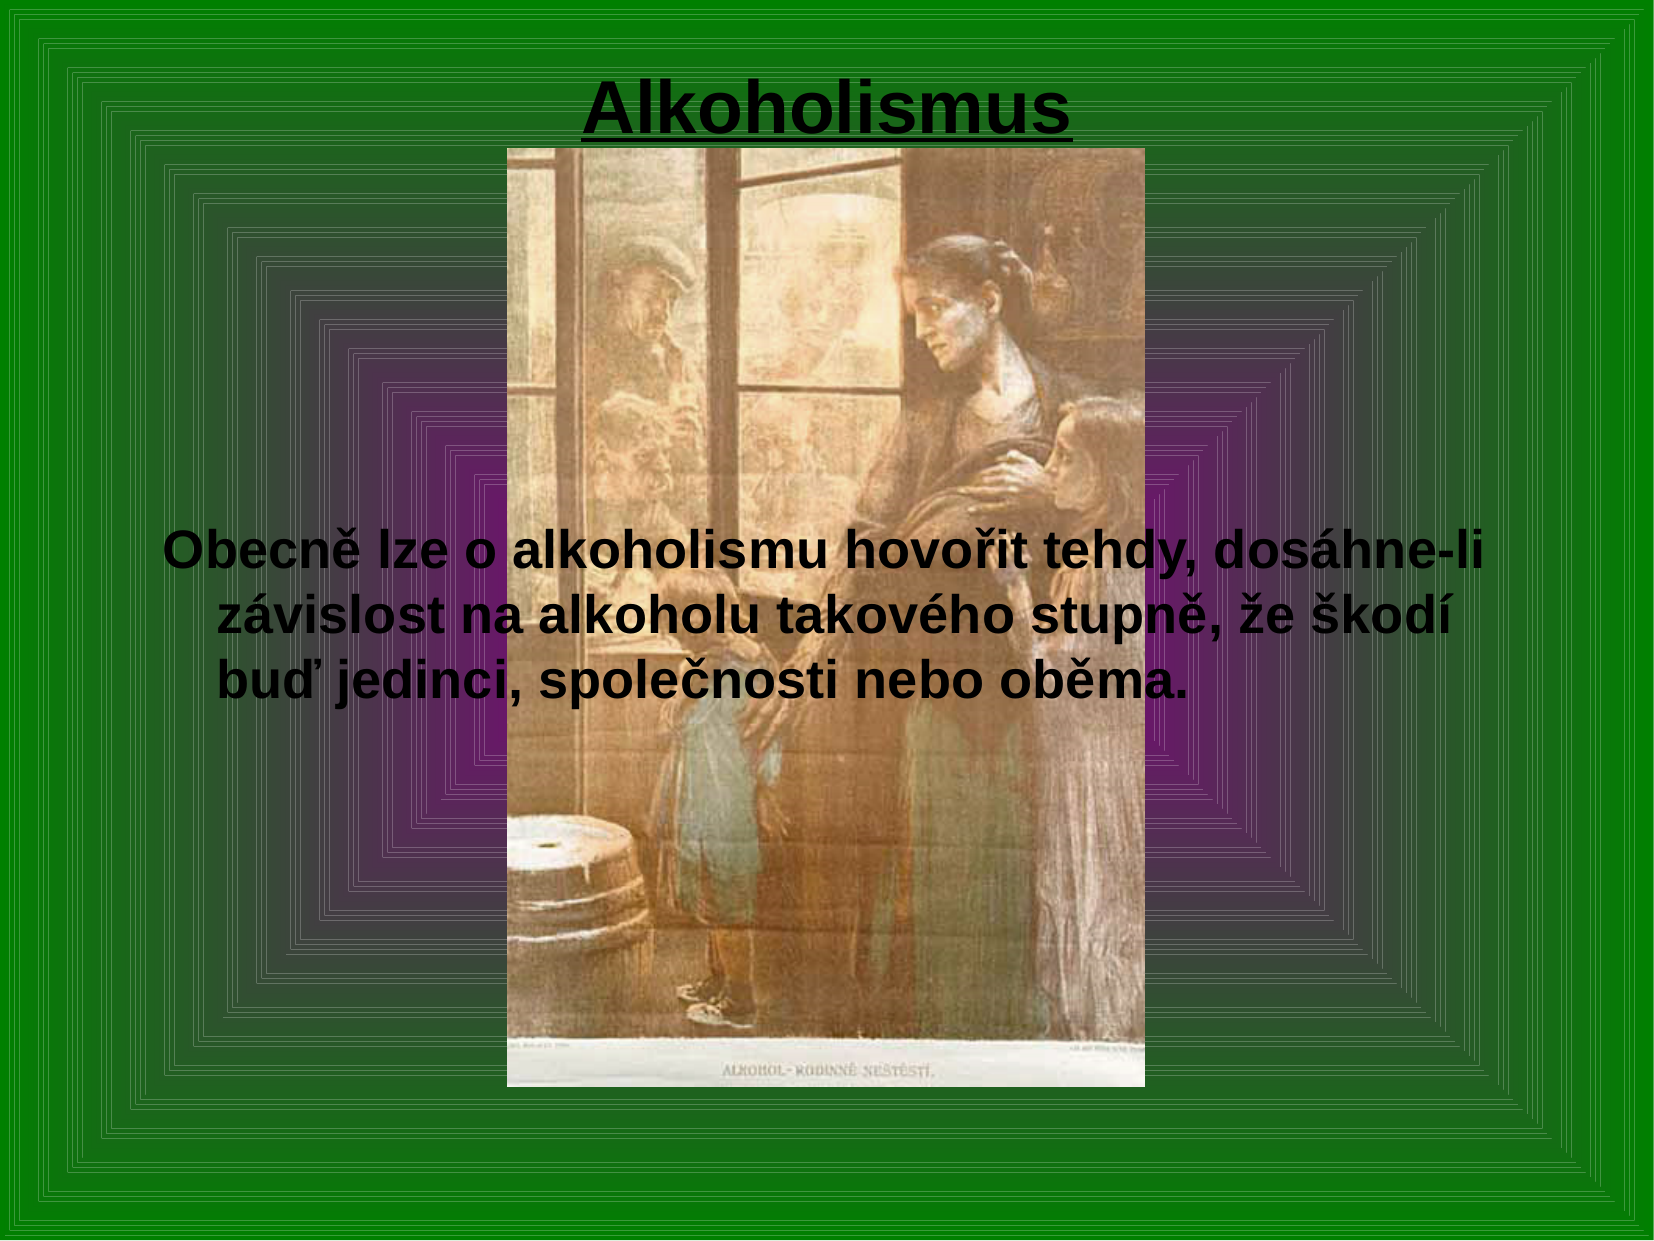

# Alkoholismus
Obecně lze o alkoholismu hovořit tehdy, dosáhne-li závislost na alkoholu takového stupně, že škodí buď jedinci, společnosti nebo oběma.